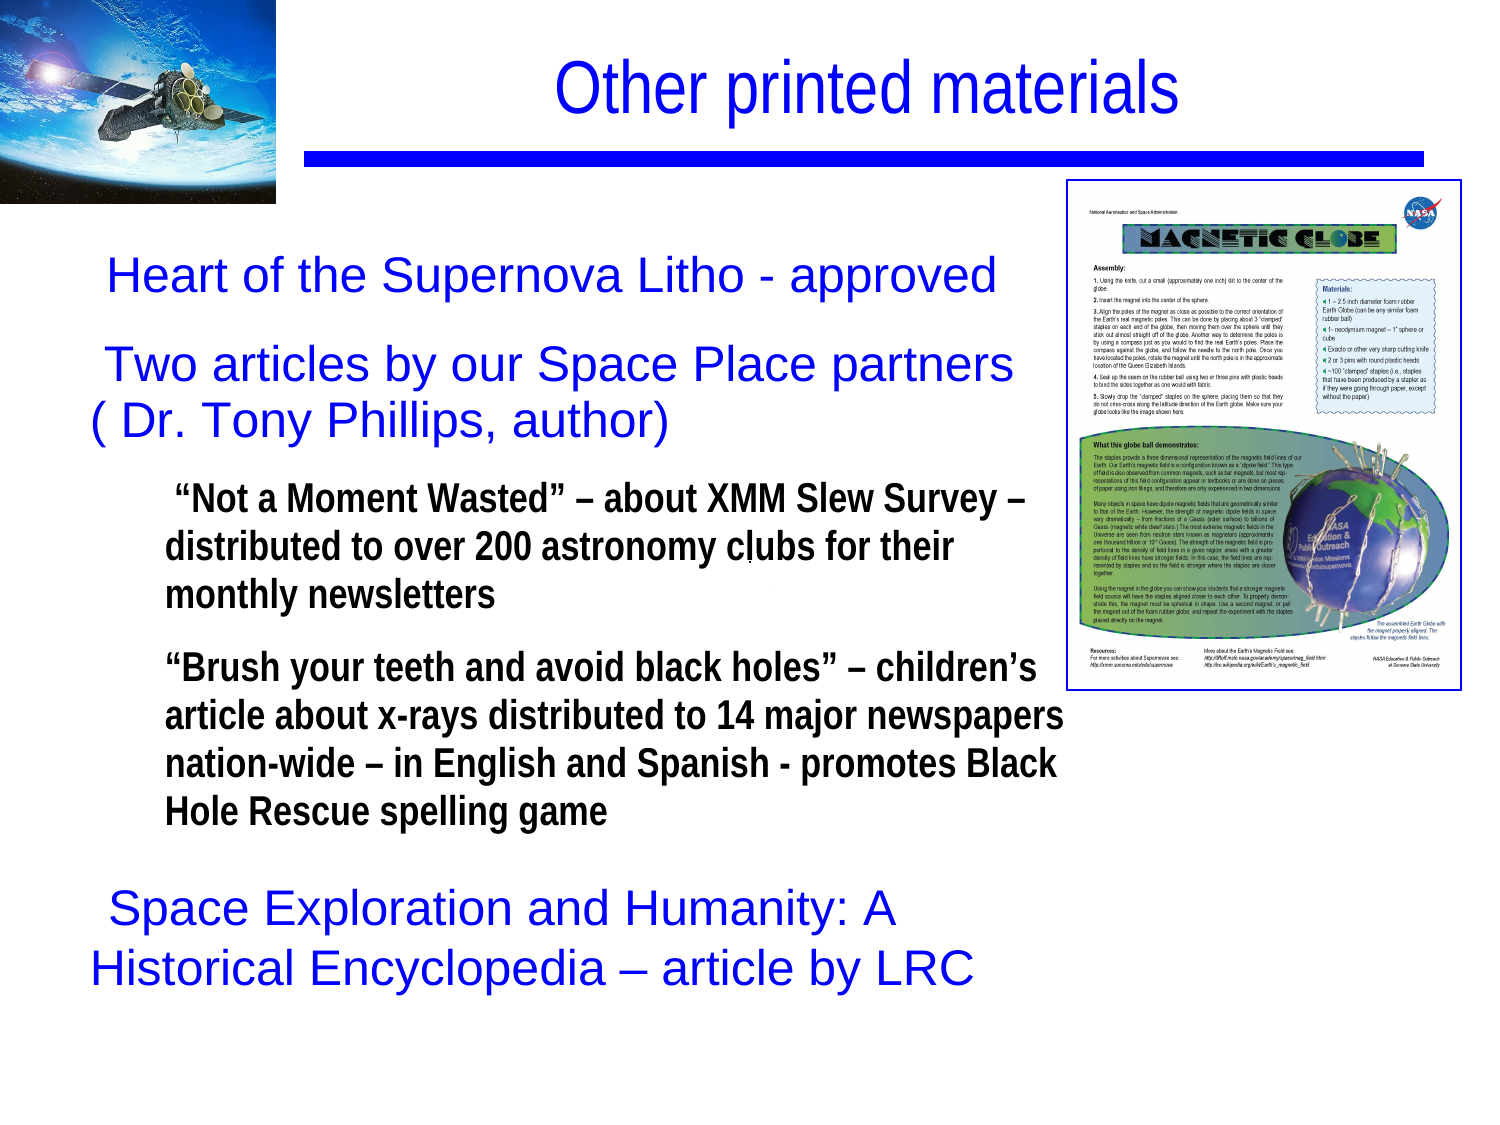

Other printed materials
 Heart of the Supernova Litho - approved
 Two articles by our Space Place partners ( Dr. Tony Phillips, author)
 “Not a Moment Wasted” – about XMM Slew Survey – distributed to over 200 astronomy clubs for their monthly newsletters
“Brush your teeth and avoid black holes” – children’s article about x-rays distributed to 14 major newspapers nation-wide – in English and Spanish - promotes Black Hole Rescue spelling game
 Space Exploration and Humanity: A Historical Encyclopedia – article by LRC